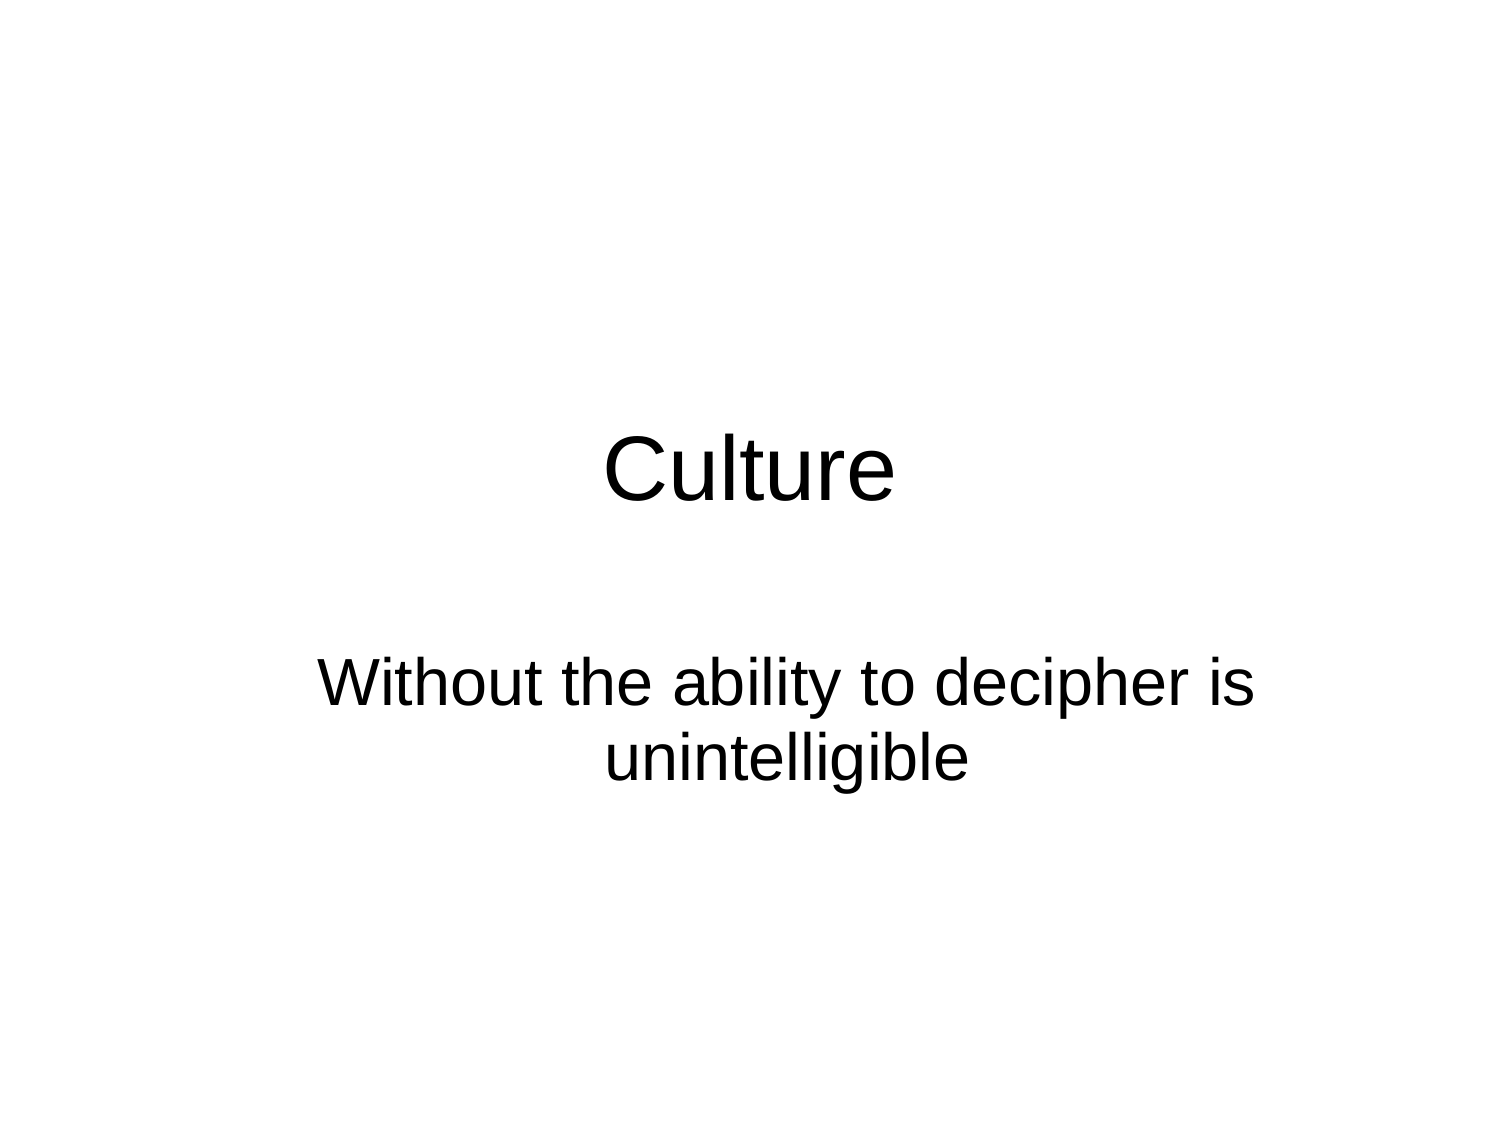

# Culture
Without the ability to decipher is unintelligible